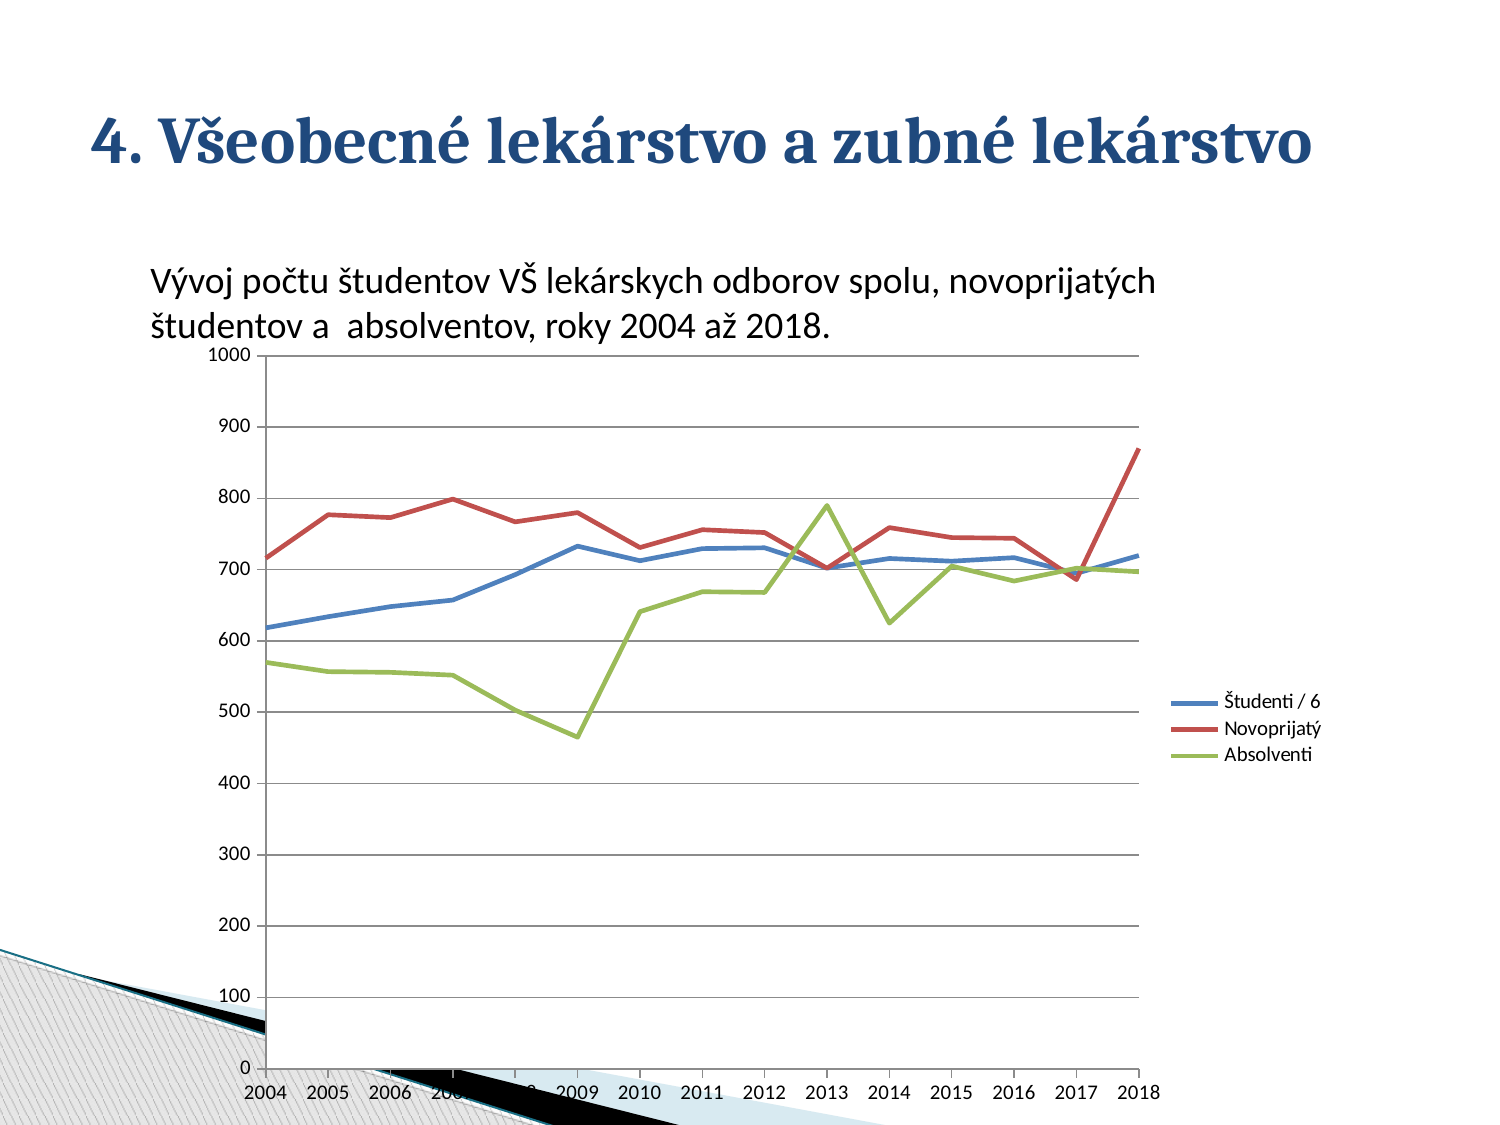

# 4. Všeobecné lekárstvo a zubné lekárstvo
Vývoj počtu študentov VŠ lekárskych odborov spolu, novoprijatých študentov a absolventov, roky 2004 až 2018.
### Chart
| Category | Študenti / 6 | Novoprijatý | Absolventi |
|---|---|---|---|
| 2004 | 618.333333333333 | 716.0 | 570.0 |
| 2005 | 634.0 | 777.0 | 557.0 |
| 2006 | 648.166666666667 | 773.0 | 556.0 |
| 2007 | 657.333333333333 | 799.0 | 552.0 |
| 2008 | 693.0 | 767.0 | 503.0 |
| 2009 | 733.0 | 780.0 | 465.0 |
| 2010 | 712.5 | 731.0 | 641.0 |
| 2011 | 729.5 | 756.0 | 669.0 |
| 2012 | 730.666666666667 | 752.0 | 668.0 |
| 2013 | 702.166666666667 | 702.0 | 790.0 |
| 2014 | 715.666666666667 | 759.0 | 625.0 |
| 2015 | 711.833333333333 | 745.0 | 705.0 |
| 2016 | 716.833333333333 | 744.0 | 684.0 |
| 2017 | 694.833333333333 | 686.0 | 702.0 |
| 2018 | 719.833333333333 | 870.0 | 697.0 |